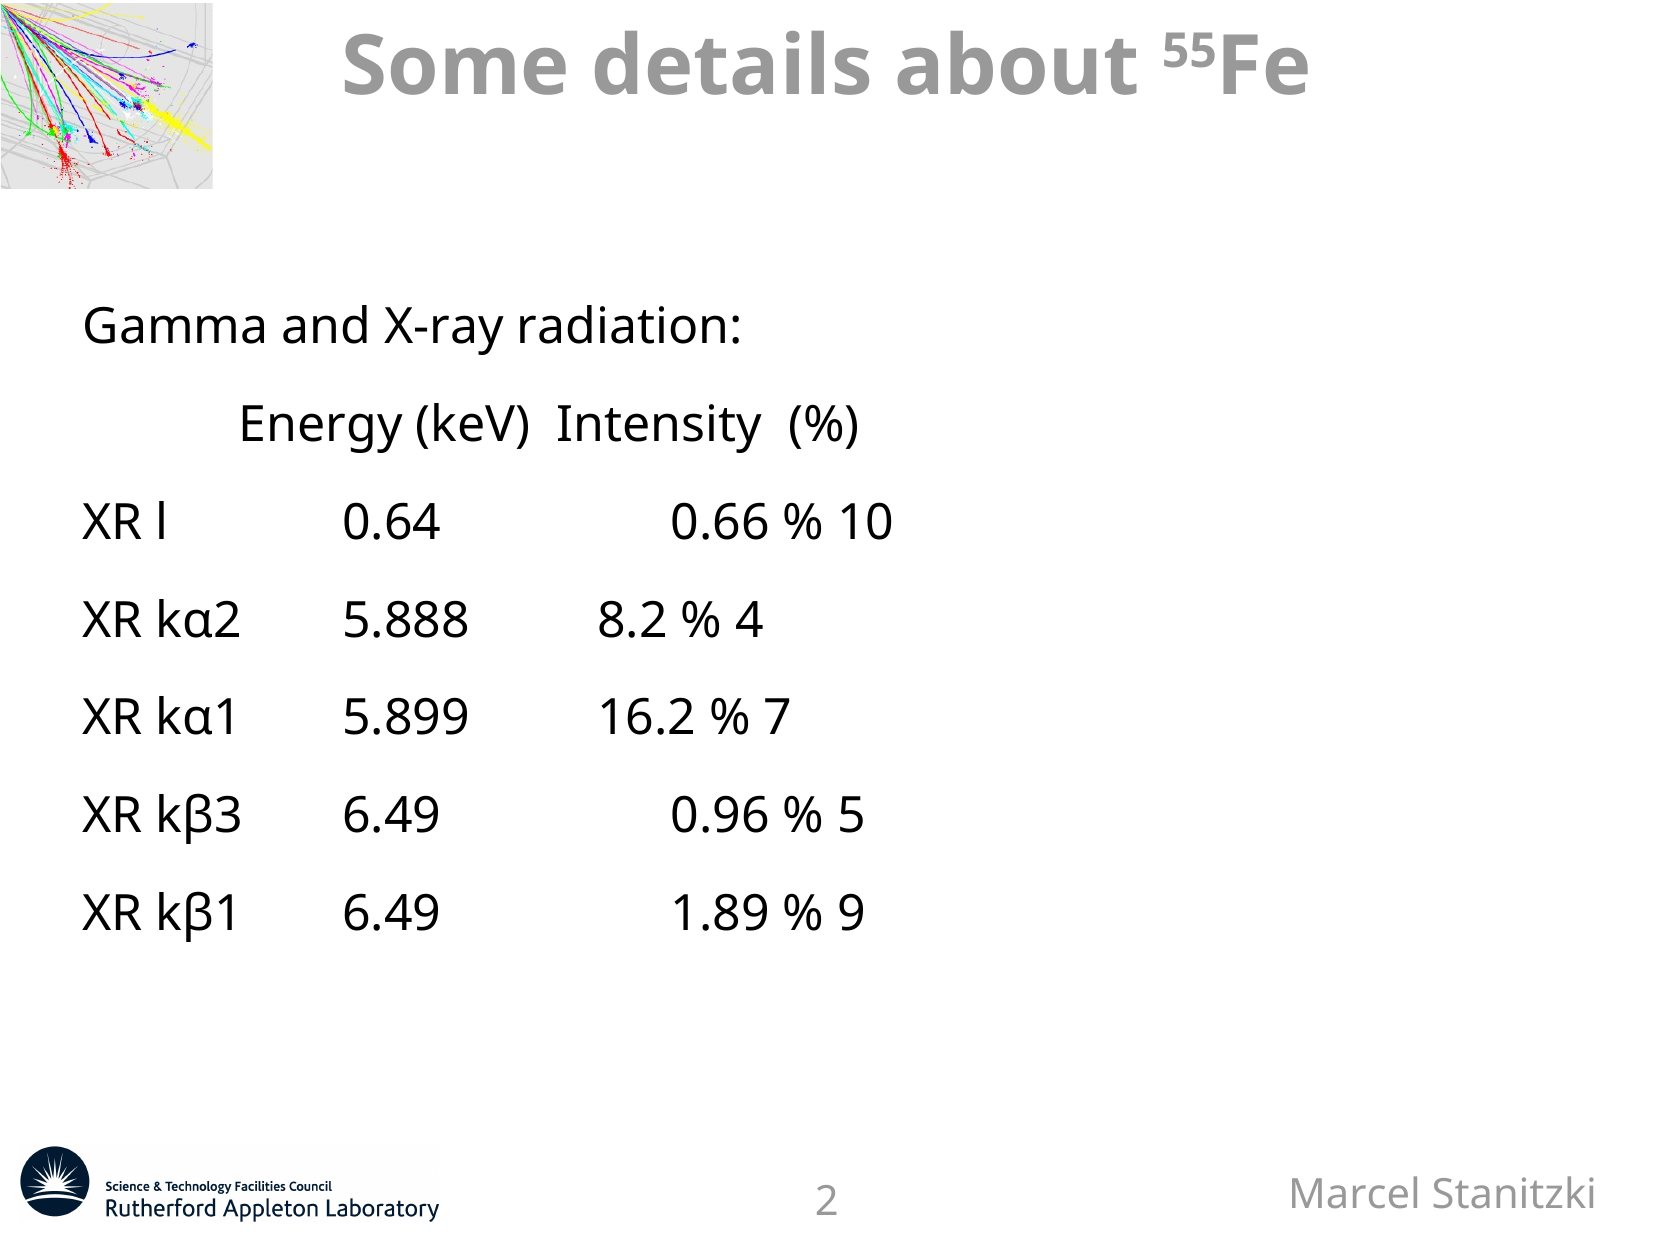

# Some details about 55Fe
Gamma and X-ray radiation:
 Energy (keV) Intensity (%)
XR l 	 	 0.64 	 	0.66 % 10
XR kα2 	 5.888 	8.2 % 4
XR kα1 	 5.899 	16.2 % 7
XR kβ3 	 6.49 	 	0.96 % 5
XR kβ1 	 6.49 	 	1.89 % 9